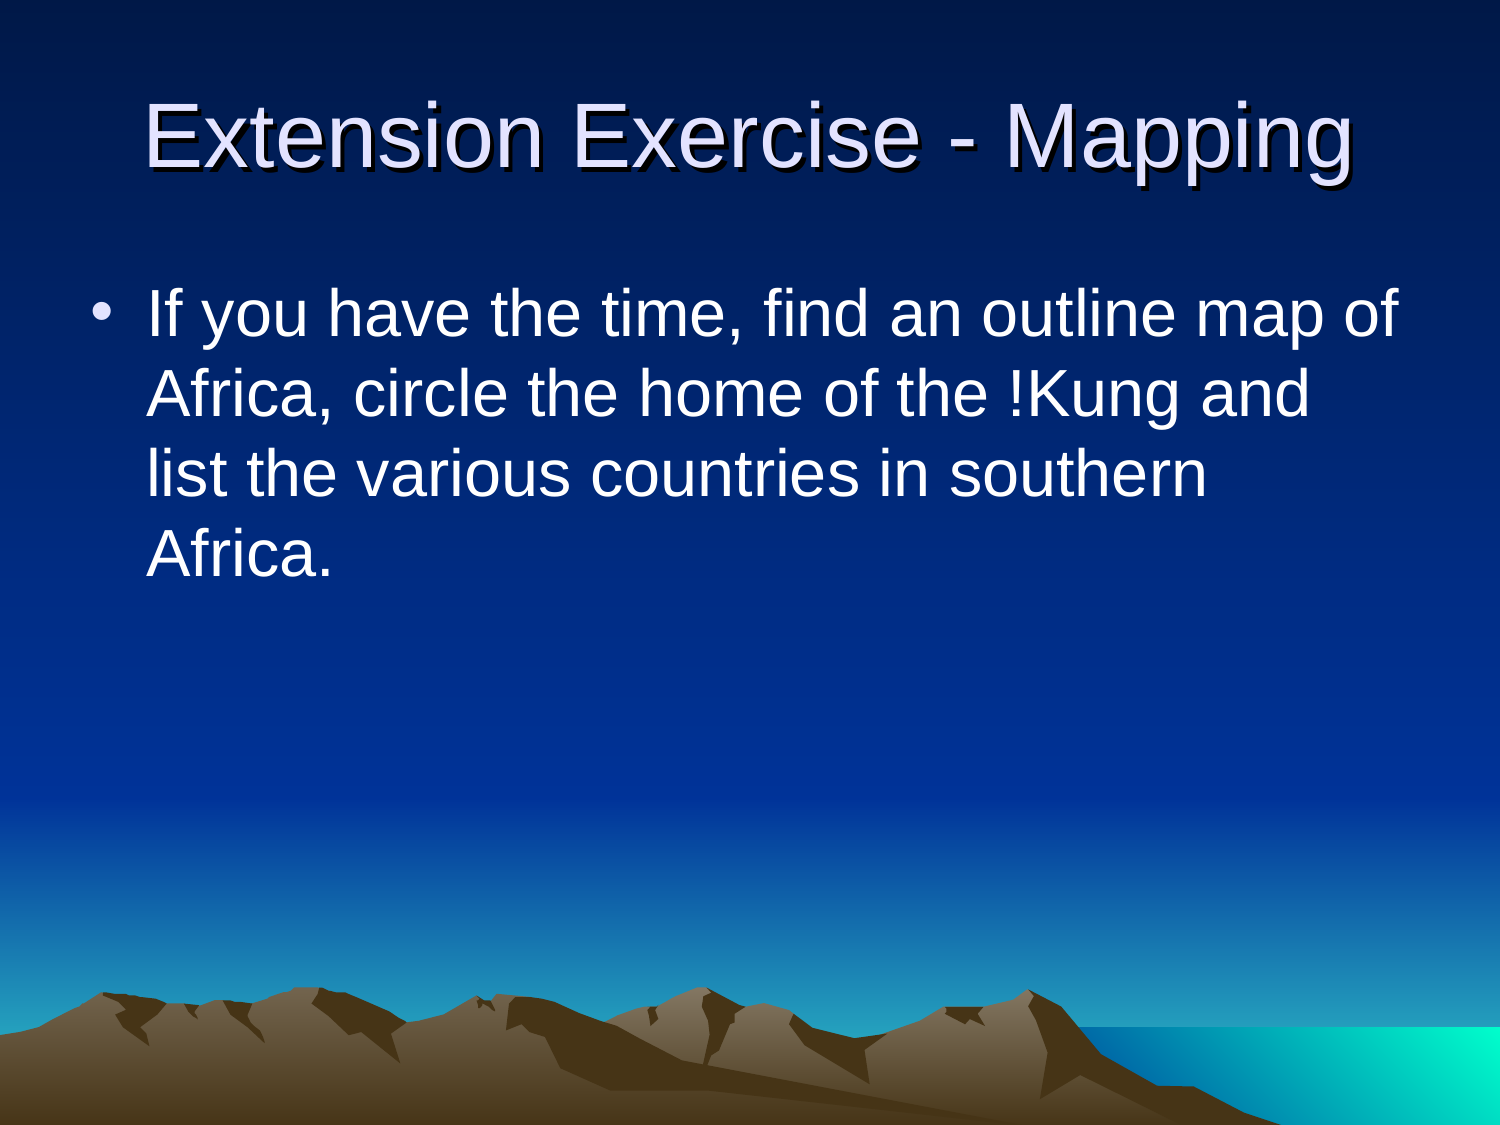

# Extension Exercise - Mapping
If you have the time, find an outline map of Africa, circle the home of the !Kung and list the various countries in southern Africa.